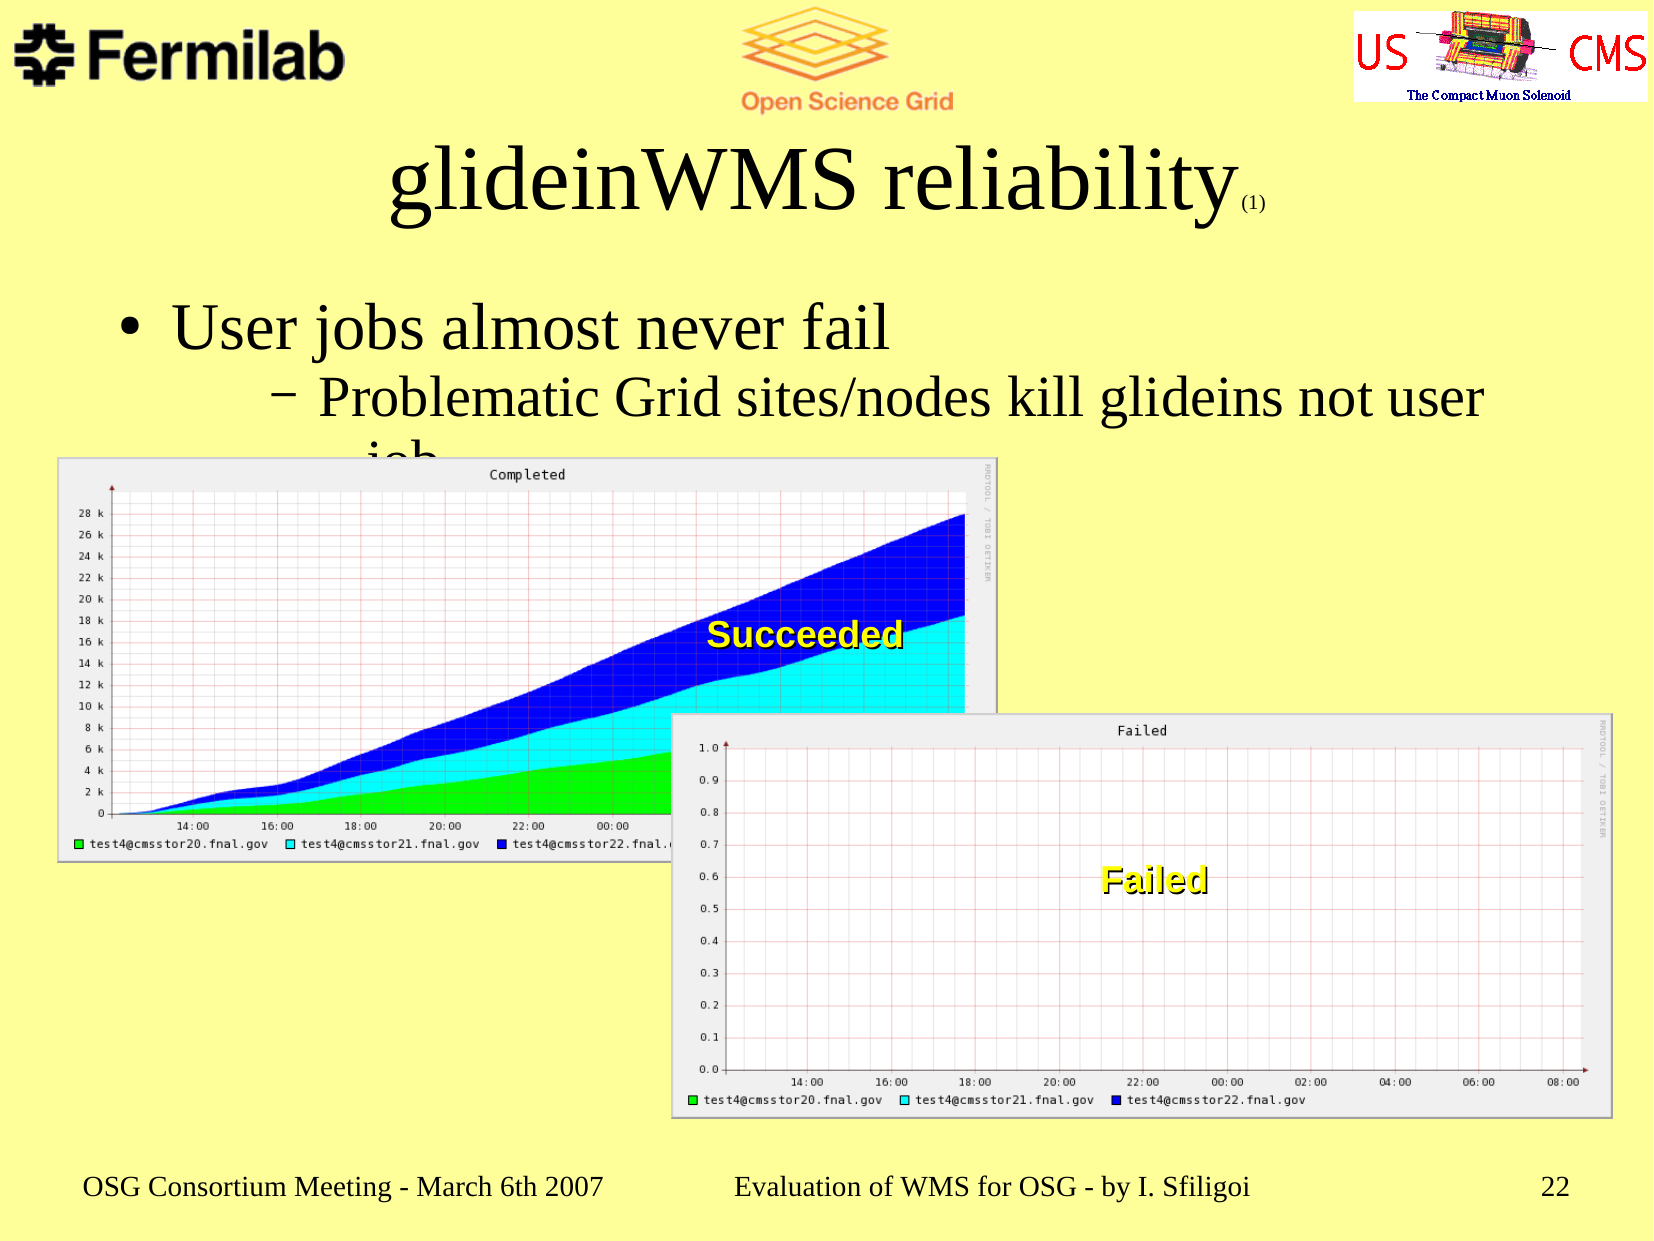

# glideinWMS reliability(1)
User jobs almost never fail
Problematic Grid sites/nodes kill glideins not user job
Succeeded
Failed
OSG Consortium Meeting - March 6th 2007
Evaluation of WMS for OSG - by I. Sfiligoi
22